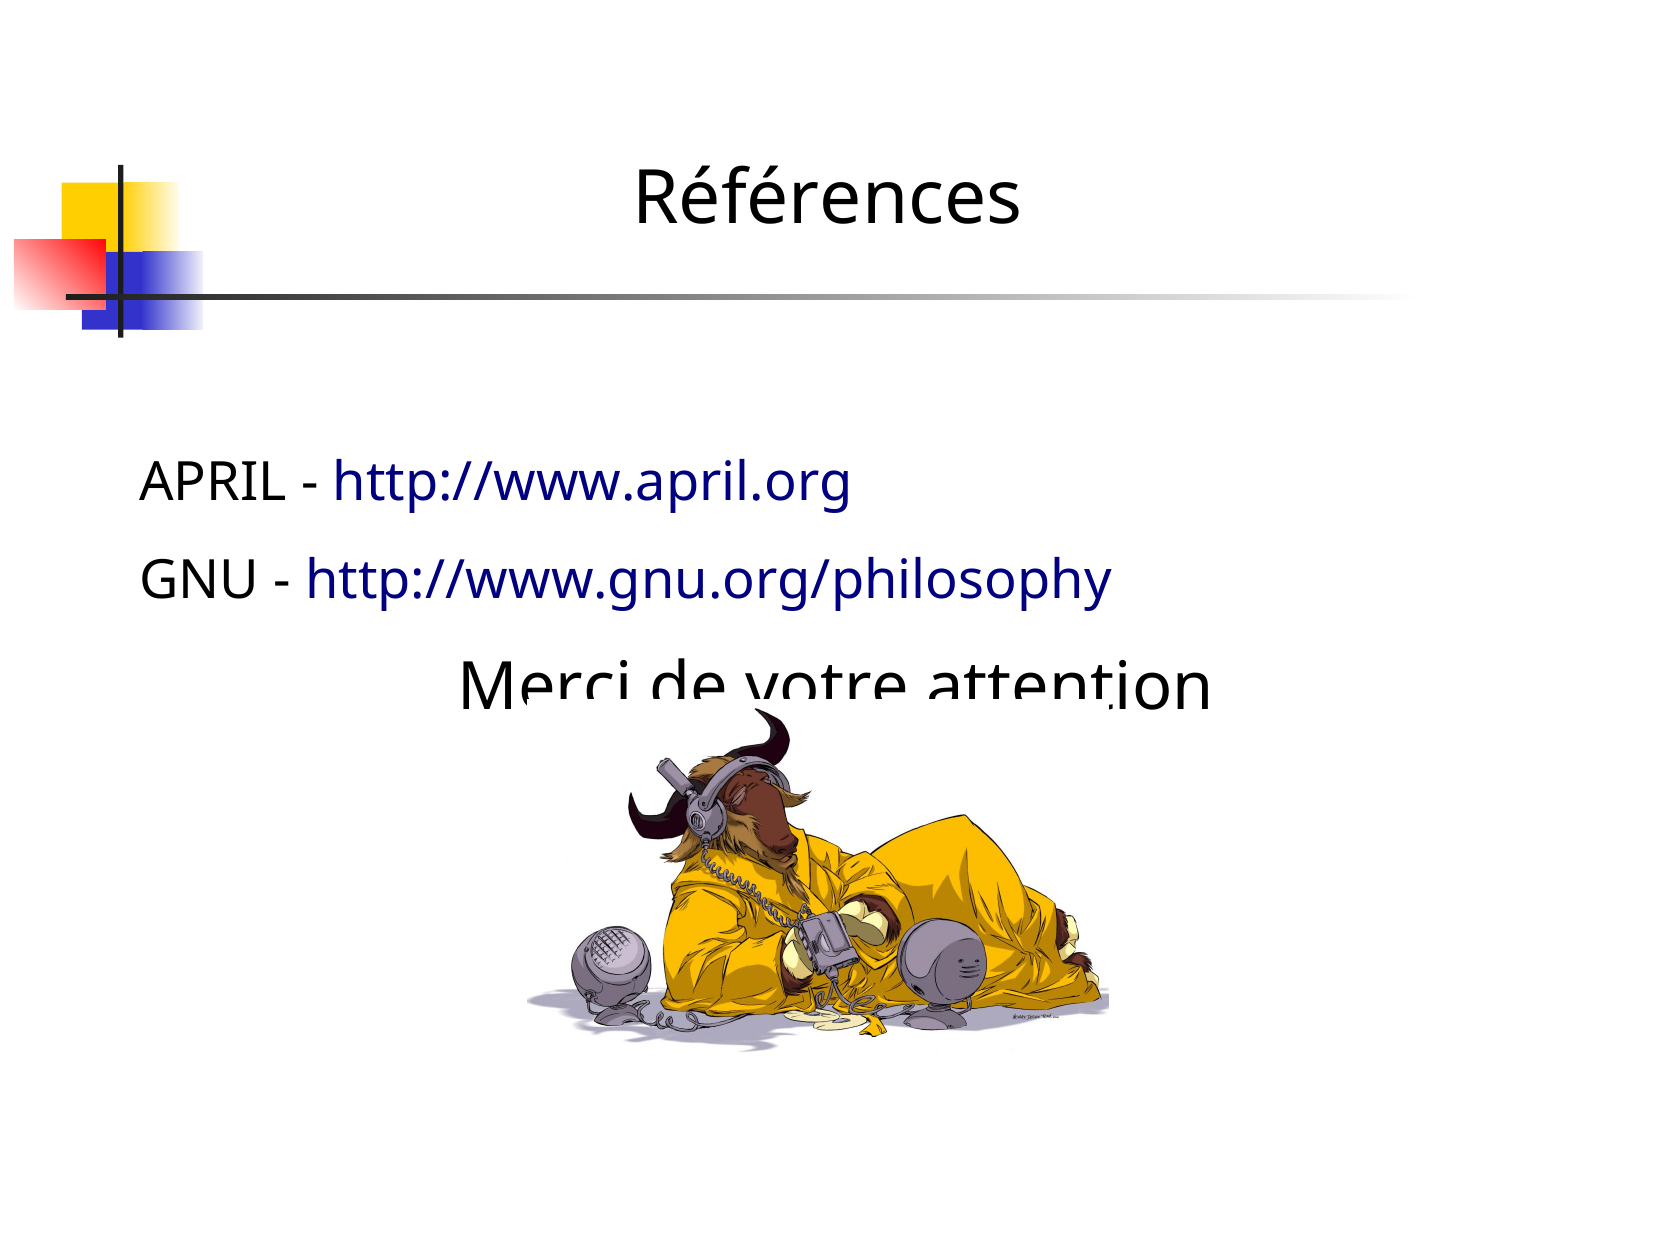

# Références
APRIL - http://www.april.org
GNU - http://www.gnu.org/philosophy
Merci de votre attention